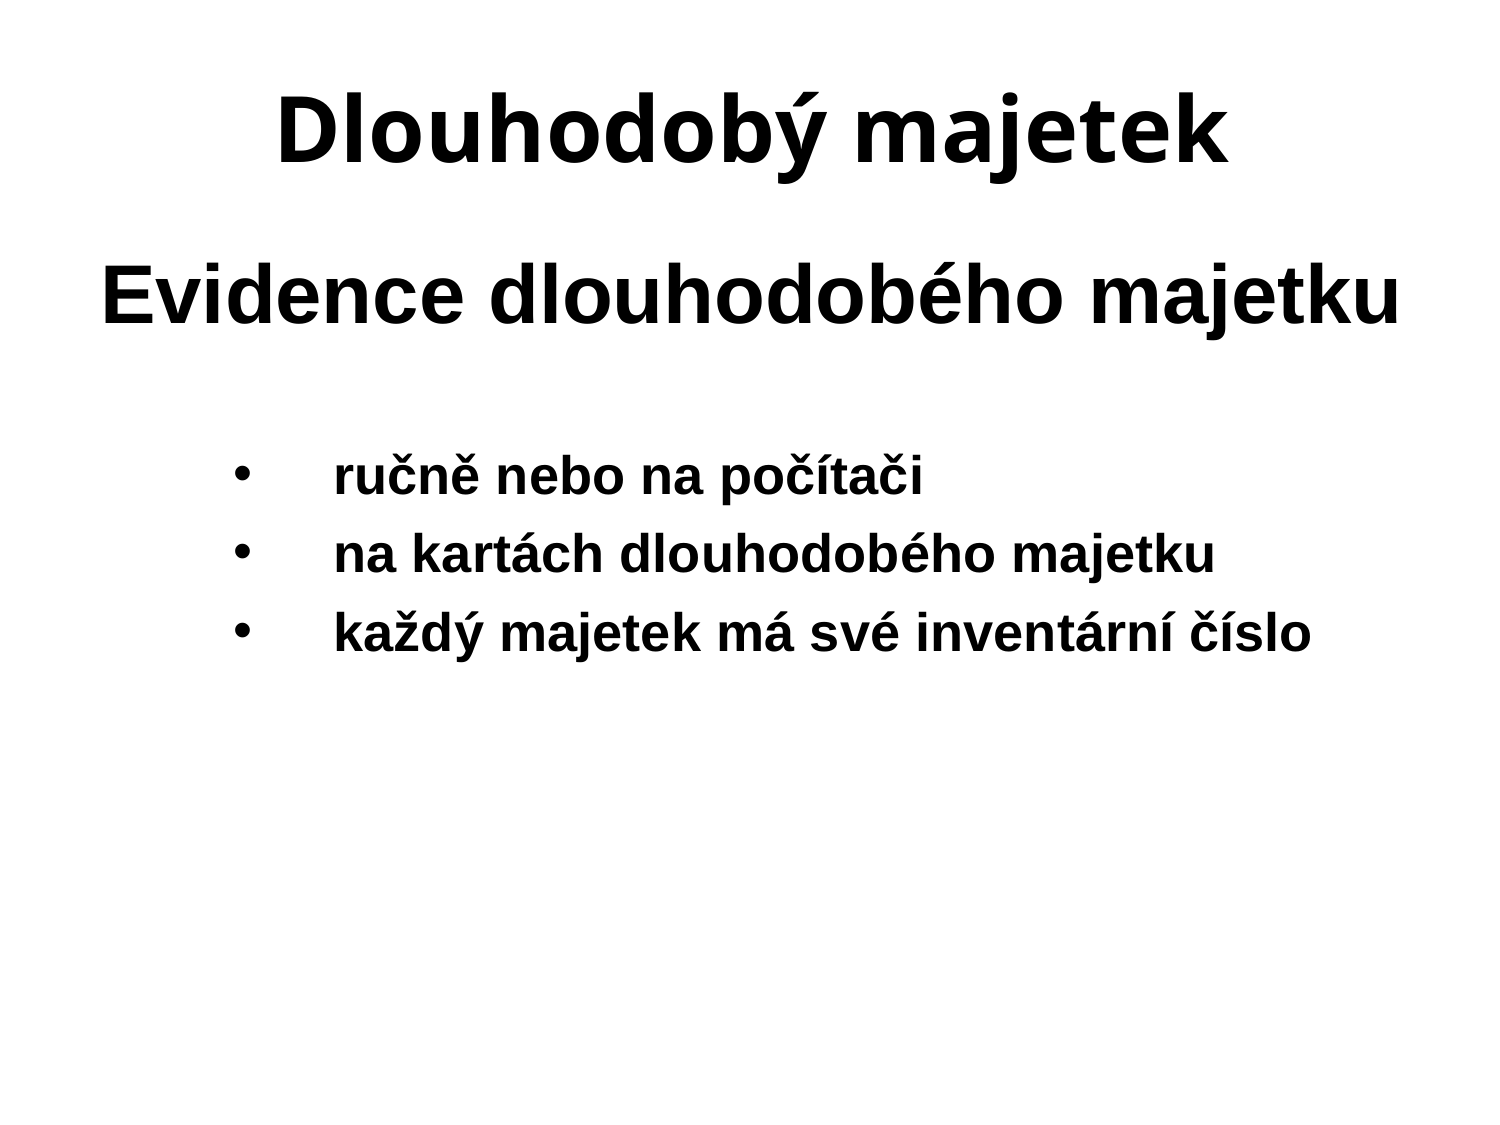

Dlouhodobý majetek
# Evidence dlouhodobého majetku
ručně nebo na počítači
na kartách dlouhodobého majetku
každý majetek má své inventární číslo